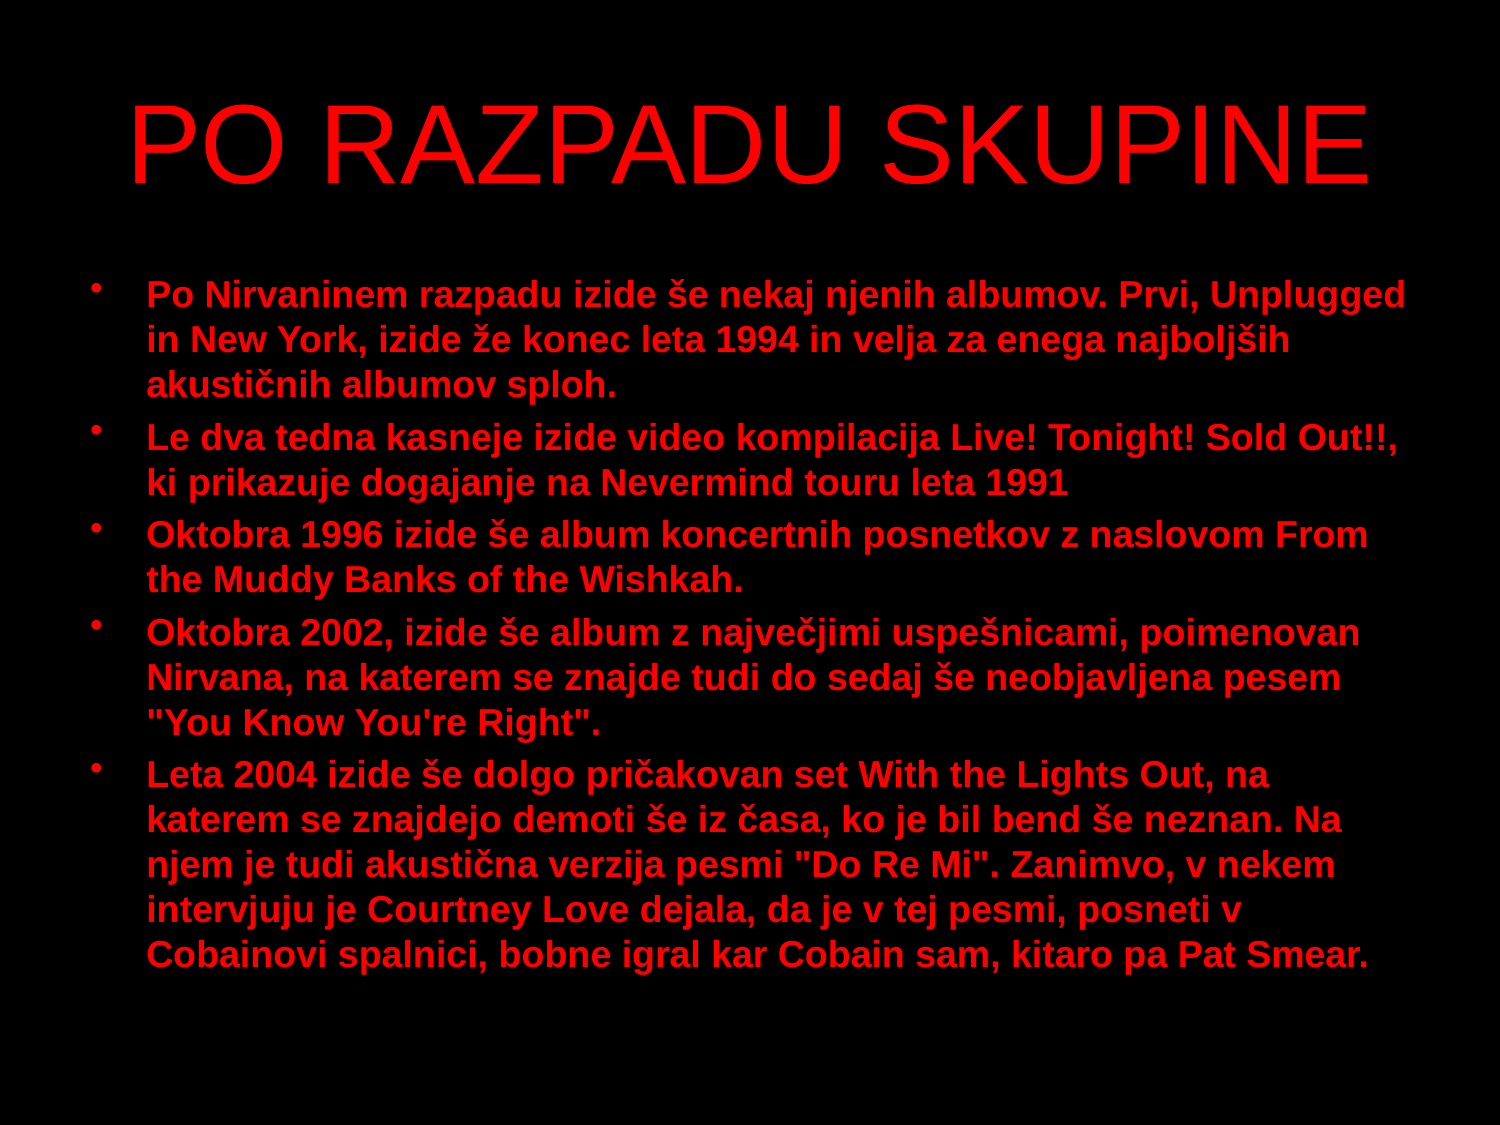

# PO RAZPADU SKUPINE
Po Nirvaninem razpadu izide še nekaj njenih albumov. Prvi, Unplugged in New York, izide že konec leta 1994 in velja za enega najboljših akustičnih albumov sploh.
Le dva tedna kasneje izide video kompilacija Live! Tonight! Sold Out!!, ki prikazuje dogajanje na Nevermind touru leta 1991
Oktobra 1996 izide še album koncertnih posnetkov z naslovom From the Muddy Banks of the Wishkah.
Oktobra 2002, izide še album z največjimi uspešnicami, poimenovan Nirvana, na katerem se znajde tudi do sedaj še neobjavljena pesem "You Know You're Right".
Leta 2004 izide še dolgo pričakovan set With the Lights Out, na katerem se znajdejo demoti še iz časa, ko je bil bend še neznan. Na njem je tudi akustična verzija pesmi "Do Re Mi". Zanimvo, v nekem intervjuju je Courtney Love dejala, da je v tej pesmi, posneti v Cobainovi spalnici, bobne igral kar Cobain sam, kitaro pa Pat Smear.